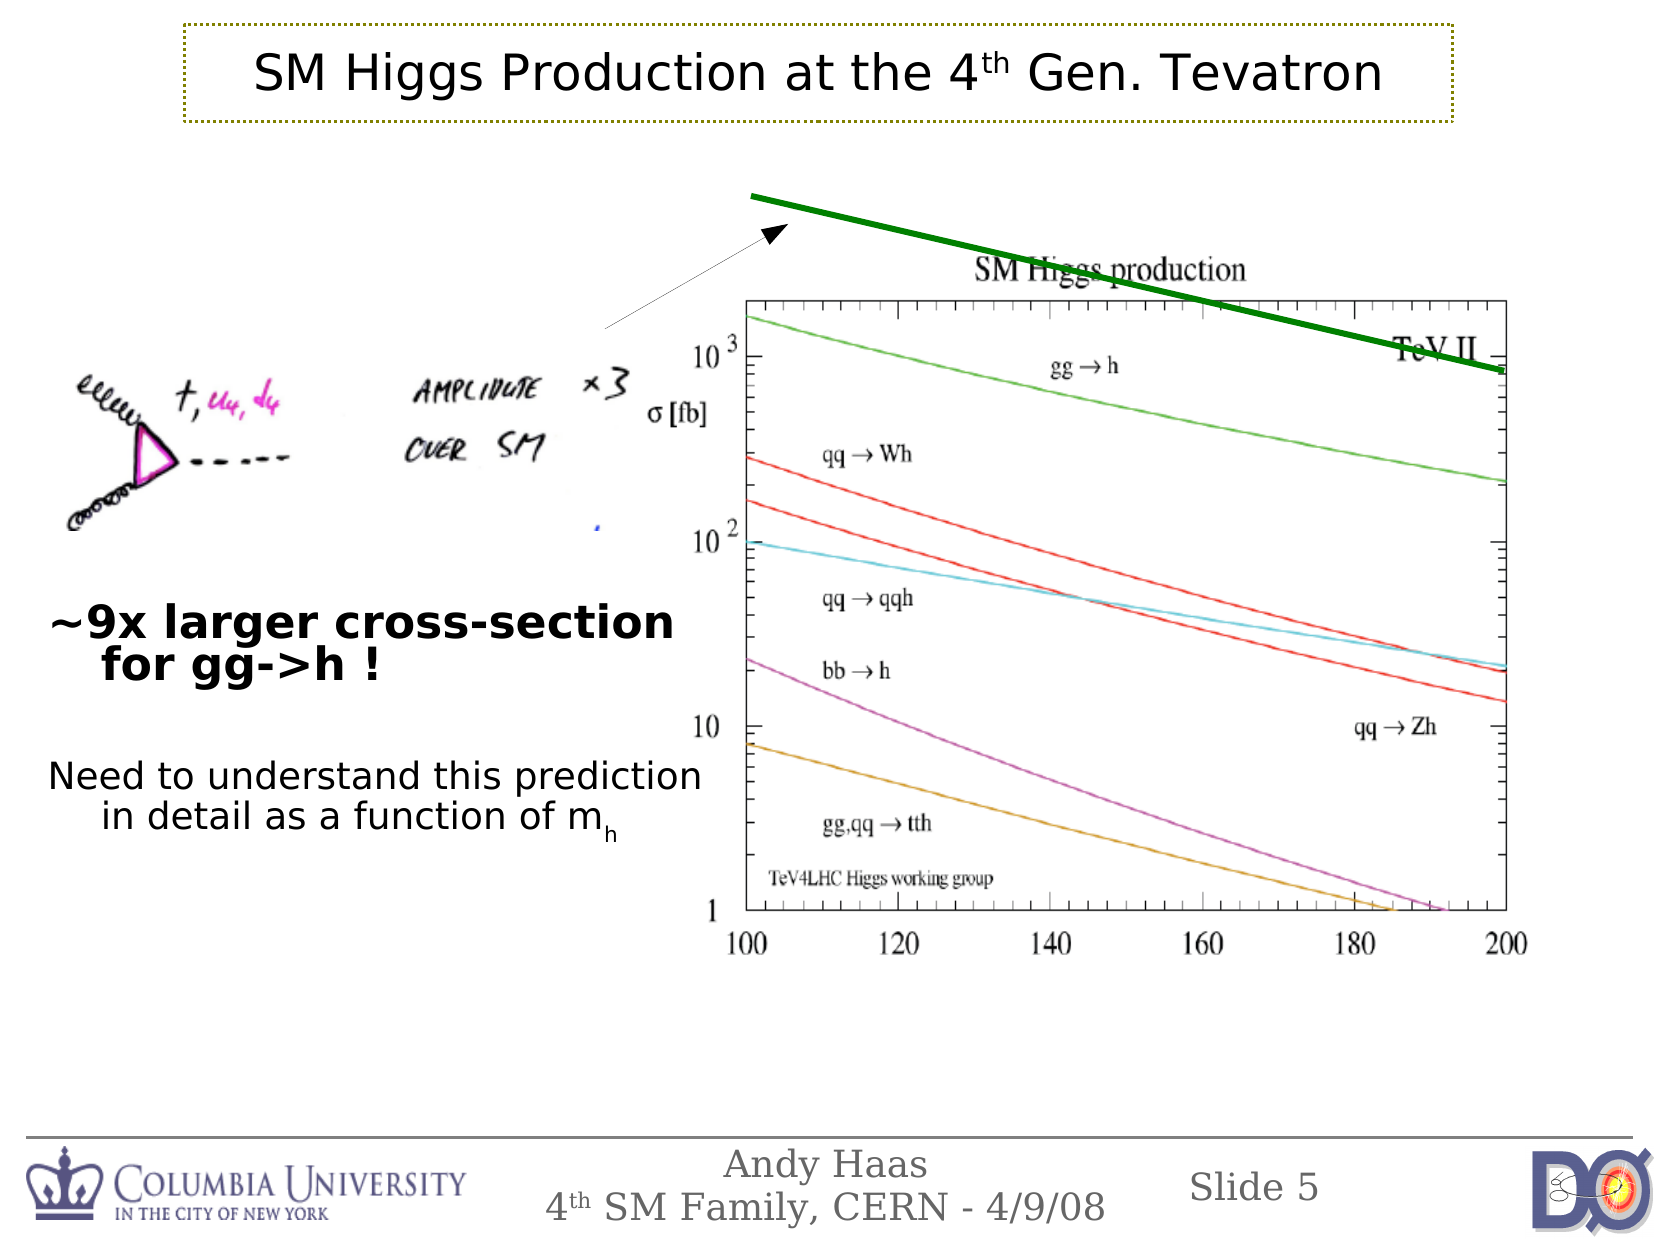

# SM Higgs Production at the 4th Gen. Tevatron
~9x larger cross-section
for gg->h !
Need to understand this prediction in detail as a function of mh